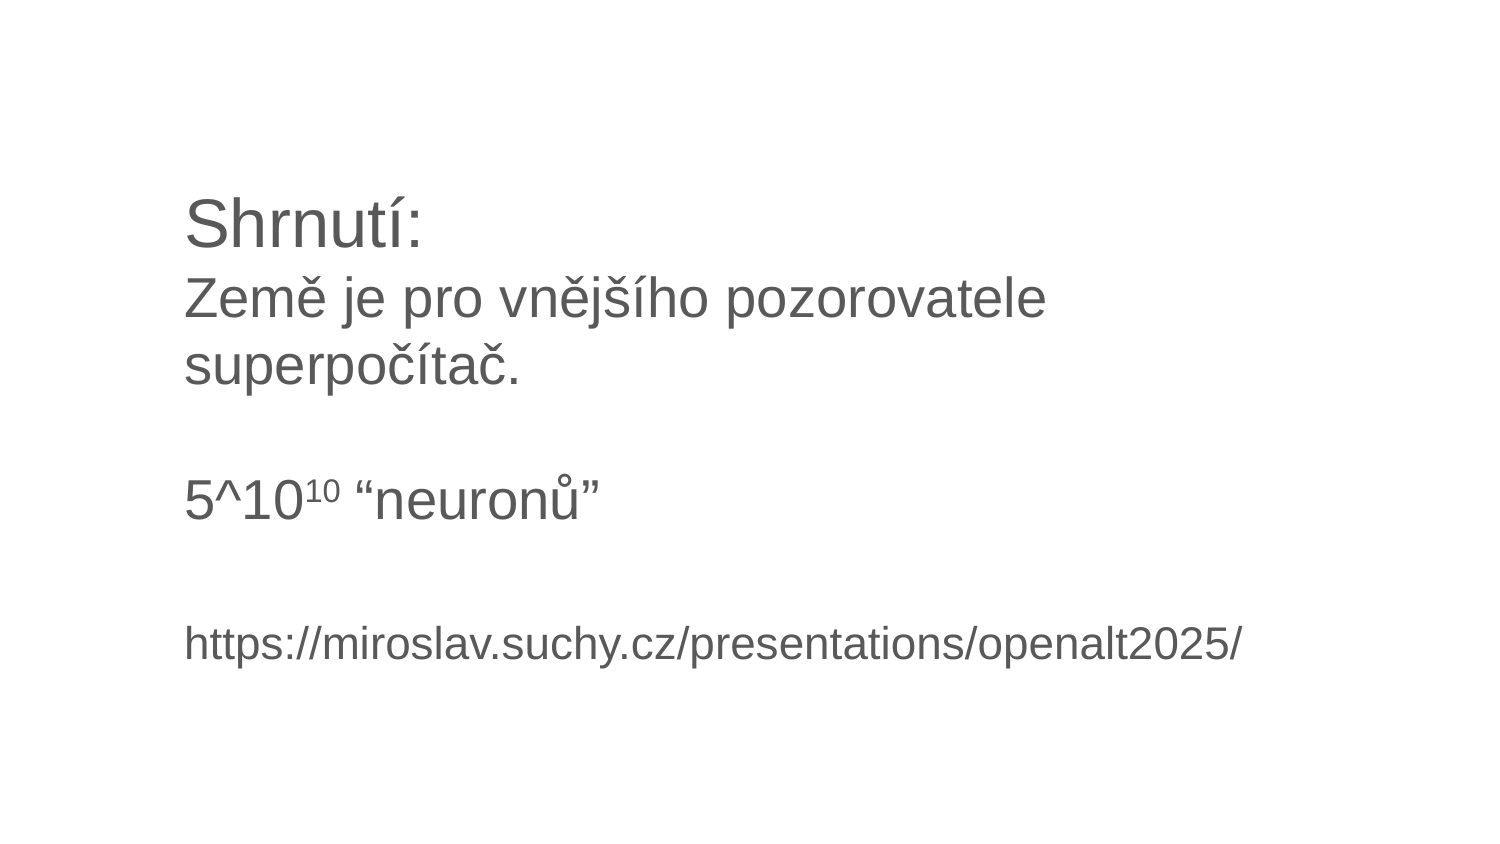

Shrnutí:
Země je pro vnějšího pozorovatele superpočítač.
5^1010 “neuronů”
https://miroslav.suchy.cz/presentations/openalt2025/